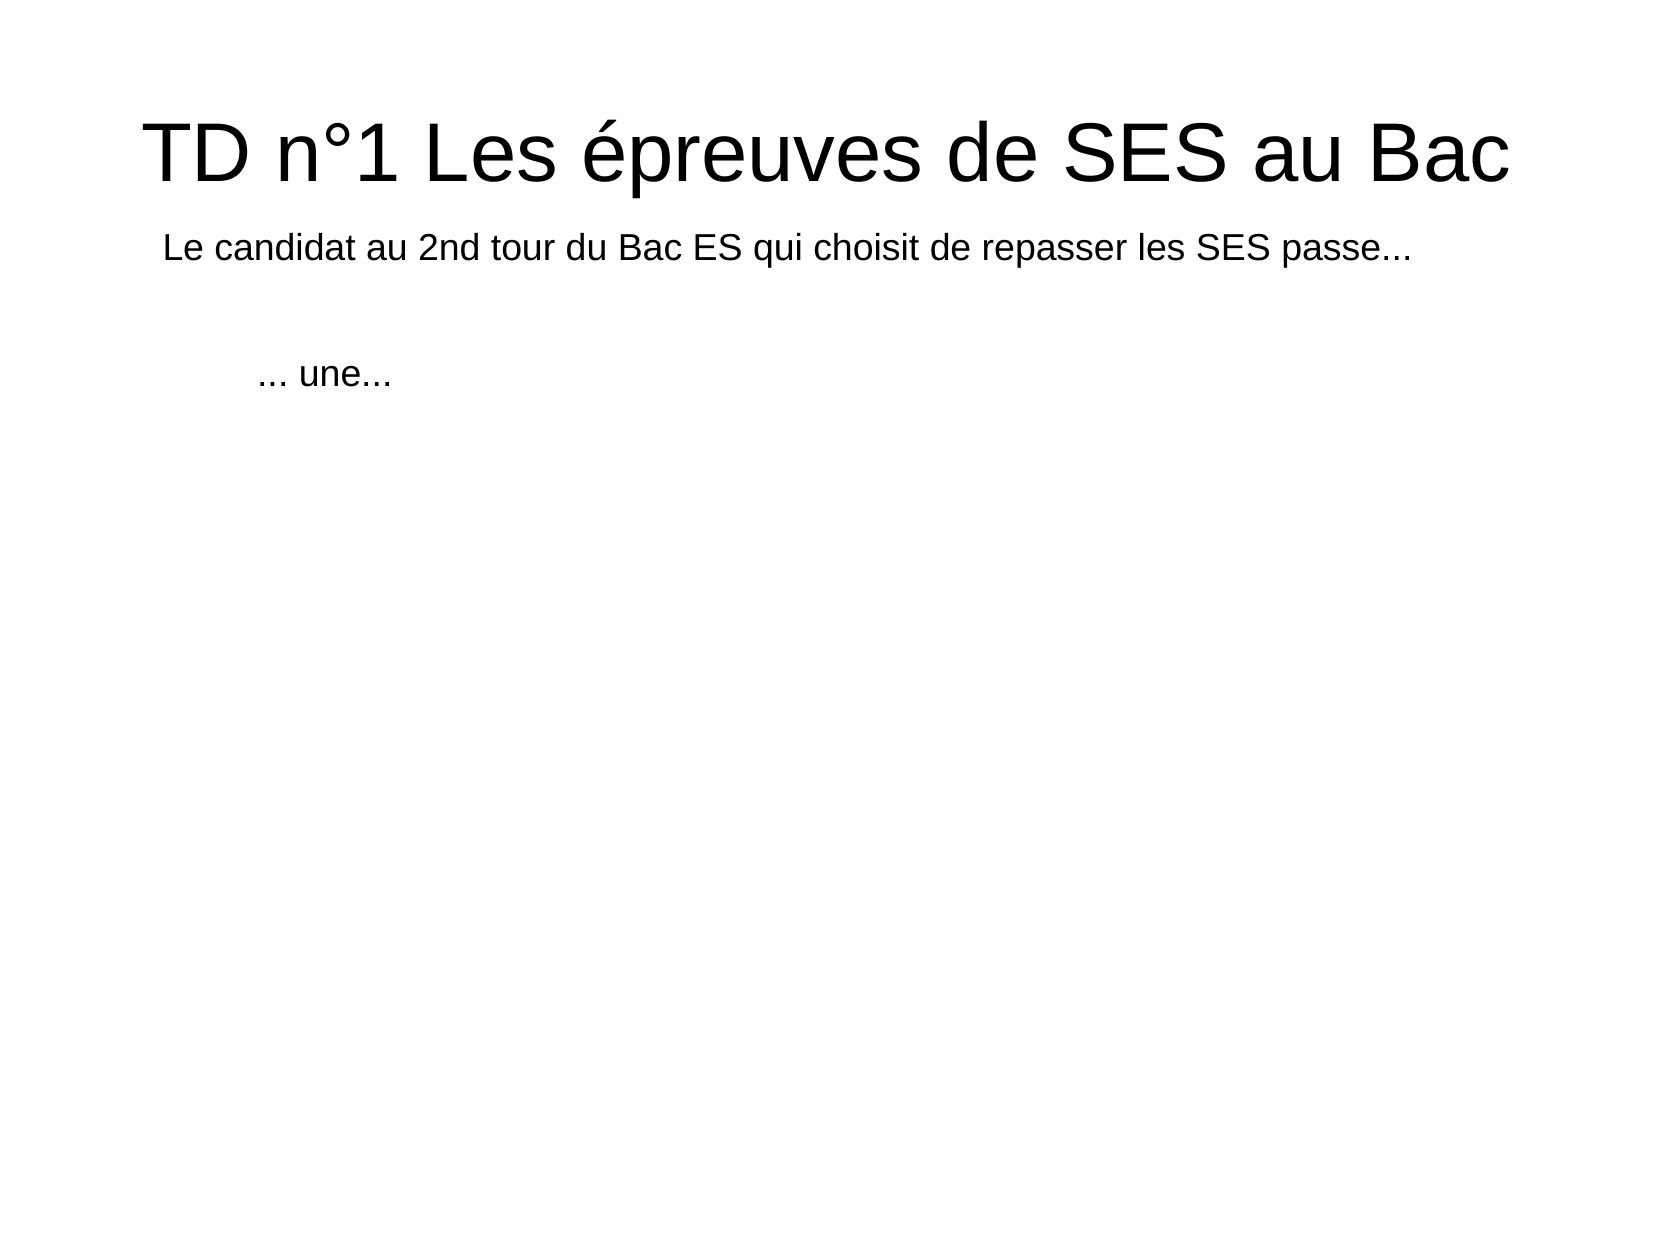

# TD n°1 Les épreuves de SES au Bac
Le candidat au 2nd tour du Bac ES qui choisit de repasser les SES passe...
... une...